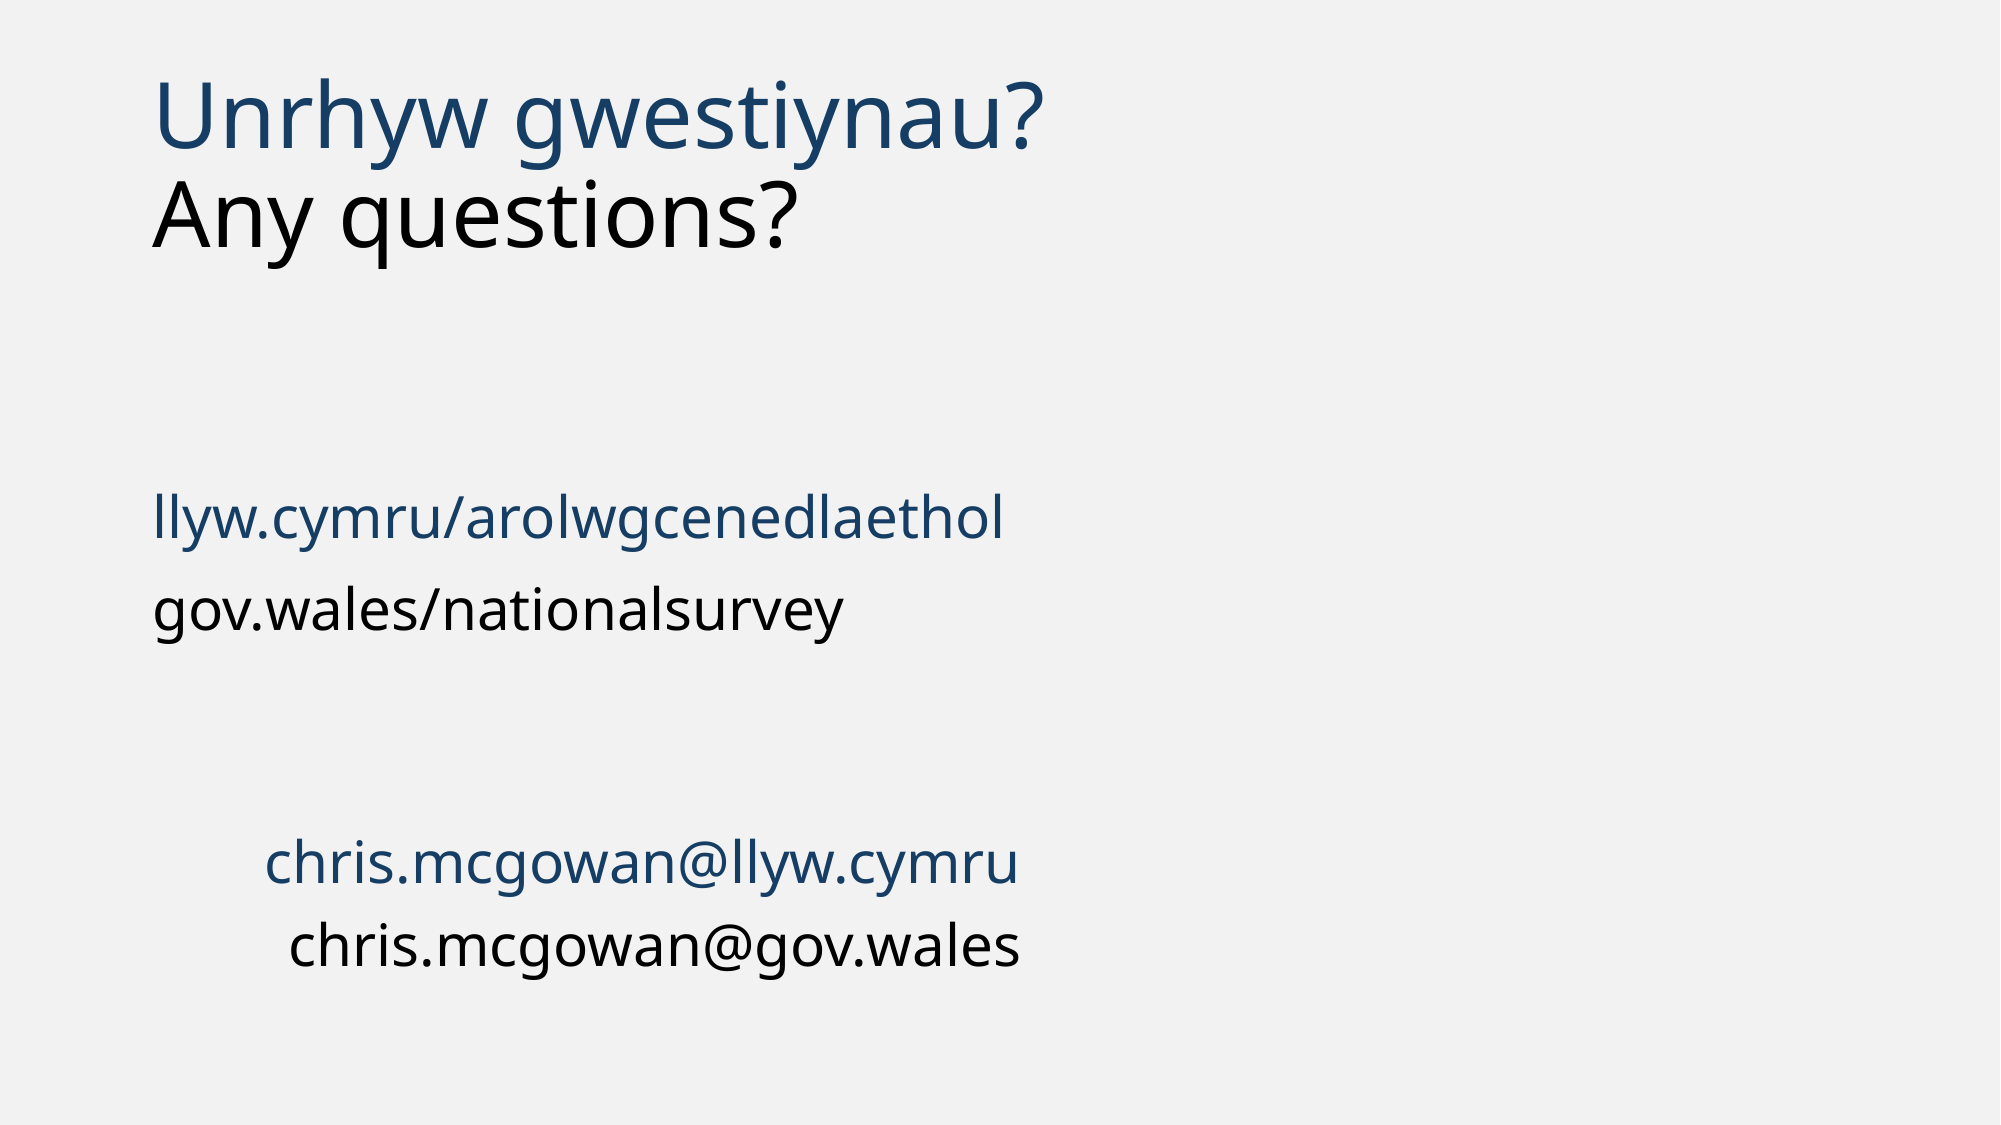

# Unrhyw gwestiynau? Any questions?
llyw.cymru/arolwgcenedlaethol
gov.wales/nationalsurvey
chris.mcgowan@llyw.cymru
chris.mcgowan@gov.wales